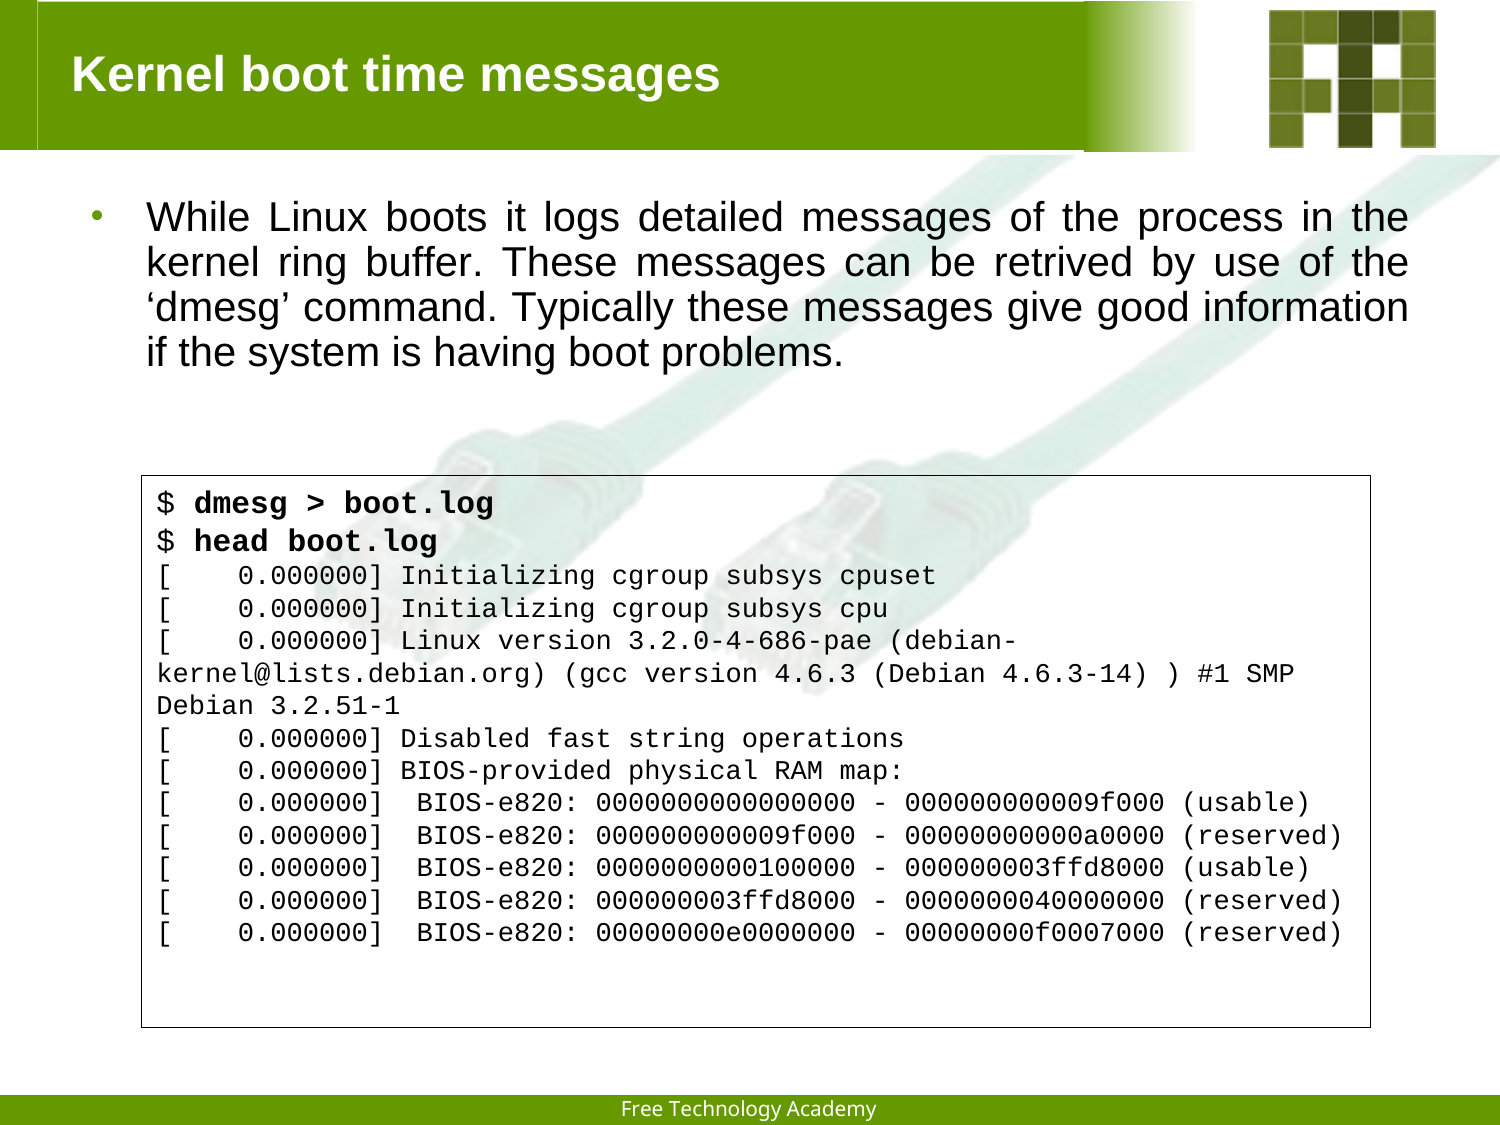

Kernel boot time messages
# While Linux boots it logs detailed messages of the process in the kernel ring buffer. These messages can be retrived by use of the ‘dmesg’ command. Typically these messages give good information if the system is having boot problems.
$ dmesg > boot.log
$ head boot.log
[ 0.000000] Initializing cgroup subsys cpuset
[ 0.000000] Initializing cgroup subsys cpu
[ 0.000000] Linux version 3.2.0-4-686-pae (debian-kernel@lists.debian.org) (gcc version 4.6.3 (Debian 4.6.3-14) ) #1 SMP Debian 3.2.51-1
[ 0.000000] Disabled fast string operations
[ 0.000000] BIOS-provided physical RAM map:
[ 0.000000] BIOS-e820: 0000000000000000 - 000000000009f000 (usable)
[ 0.000000] BIOS-e820: 000000000009f000 - 00000000000a0000 (reserved)
[ 0.000000] BIOS-e820: 0000000000100000 - 000000003ffd8000 (usable)
[ 0.000000] BIOS-e820: 000000003ffd8000 - 0000000040000000 (reserved)
[ 0.000000] BIOS-e820: 00000000e0000000 - 00000000f0007000 (reserved)